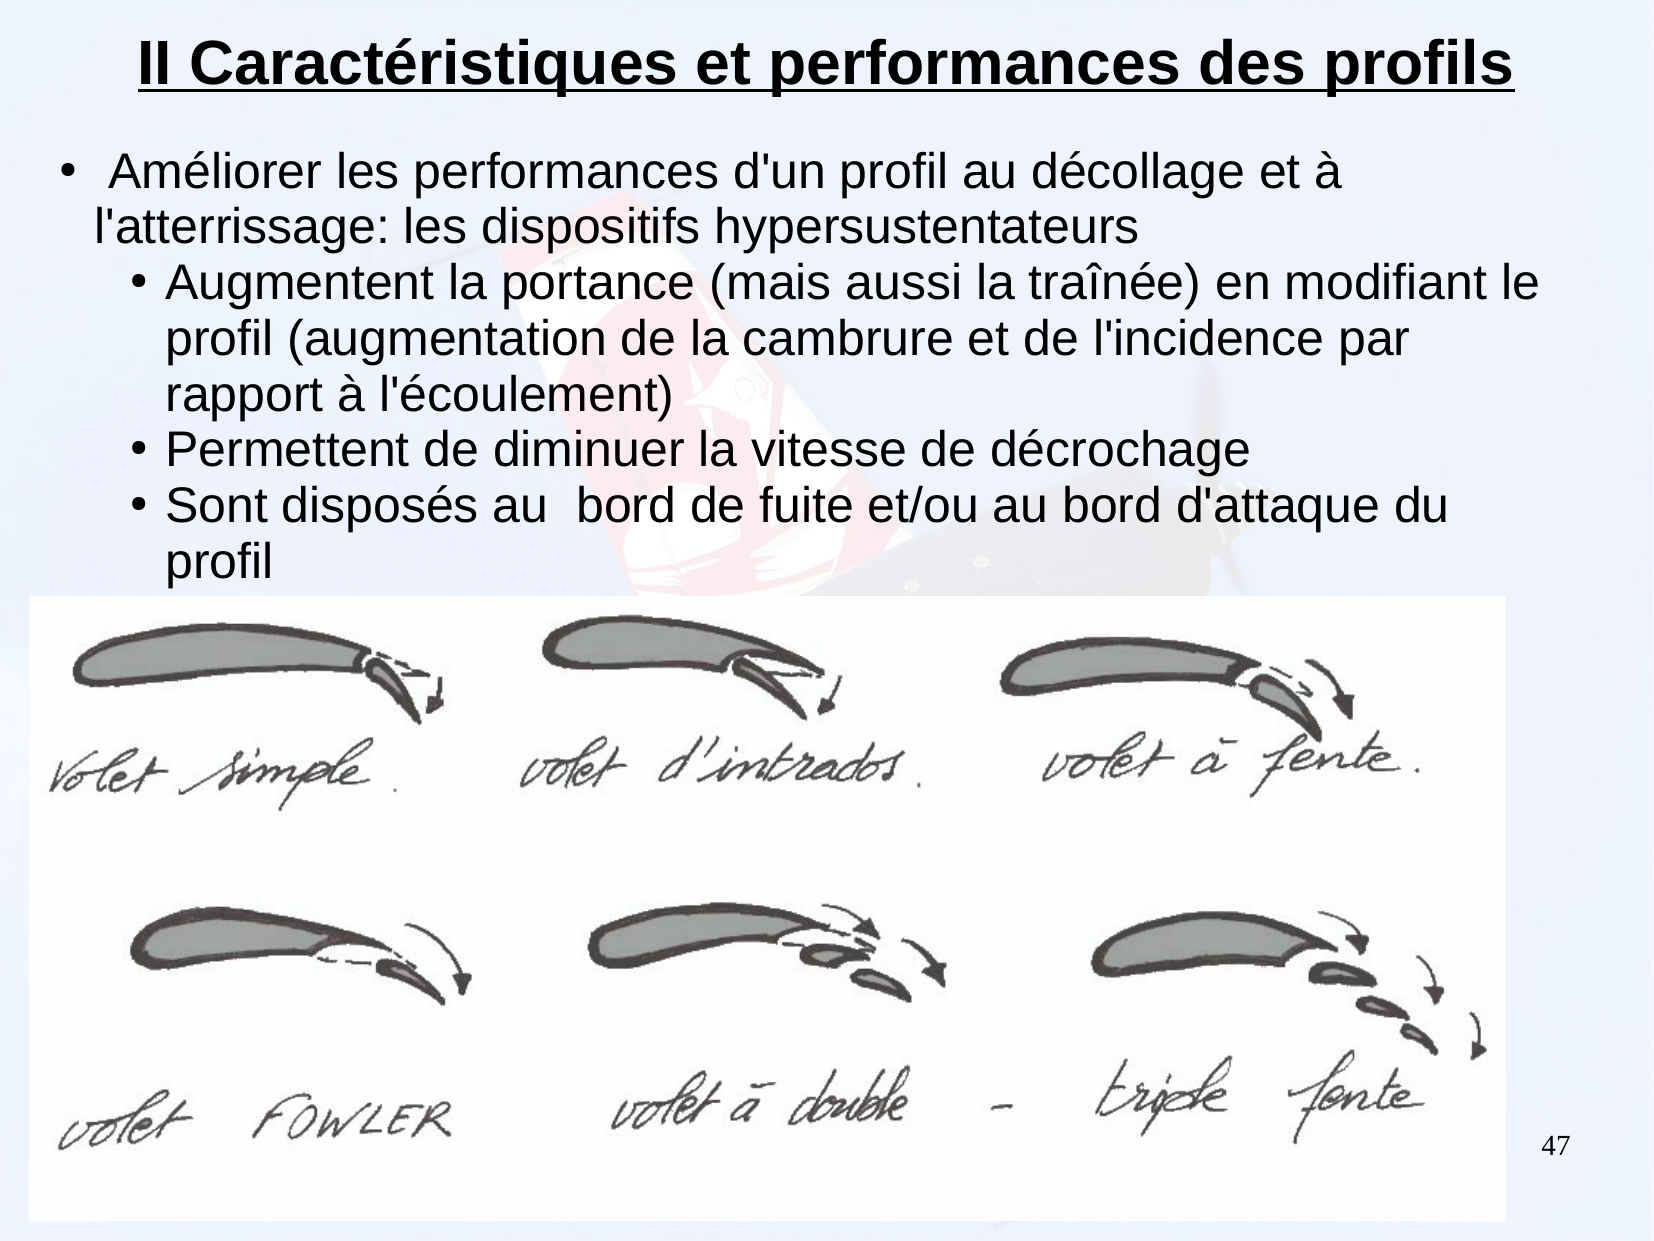

# II Caractéristiques et performances des profils
 Améliorer les performances d'un profil au décollage et à l'atterrissage: les dispositifs hypersustentateurs
Augmentent la portance (mais aussi la traînée) en modifiant le profil (augmentation de la cambrure et de l'incidence par rapport à l'écoulement)
Permettent de diminuer la vitesse de décrochage
Sont disposés au bord de fuite et/ou au bord d'attaque du profil
47